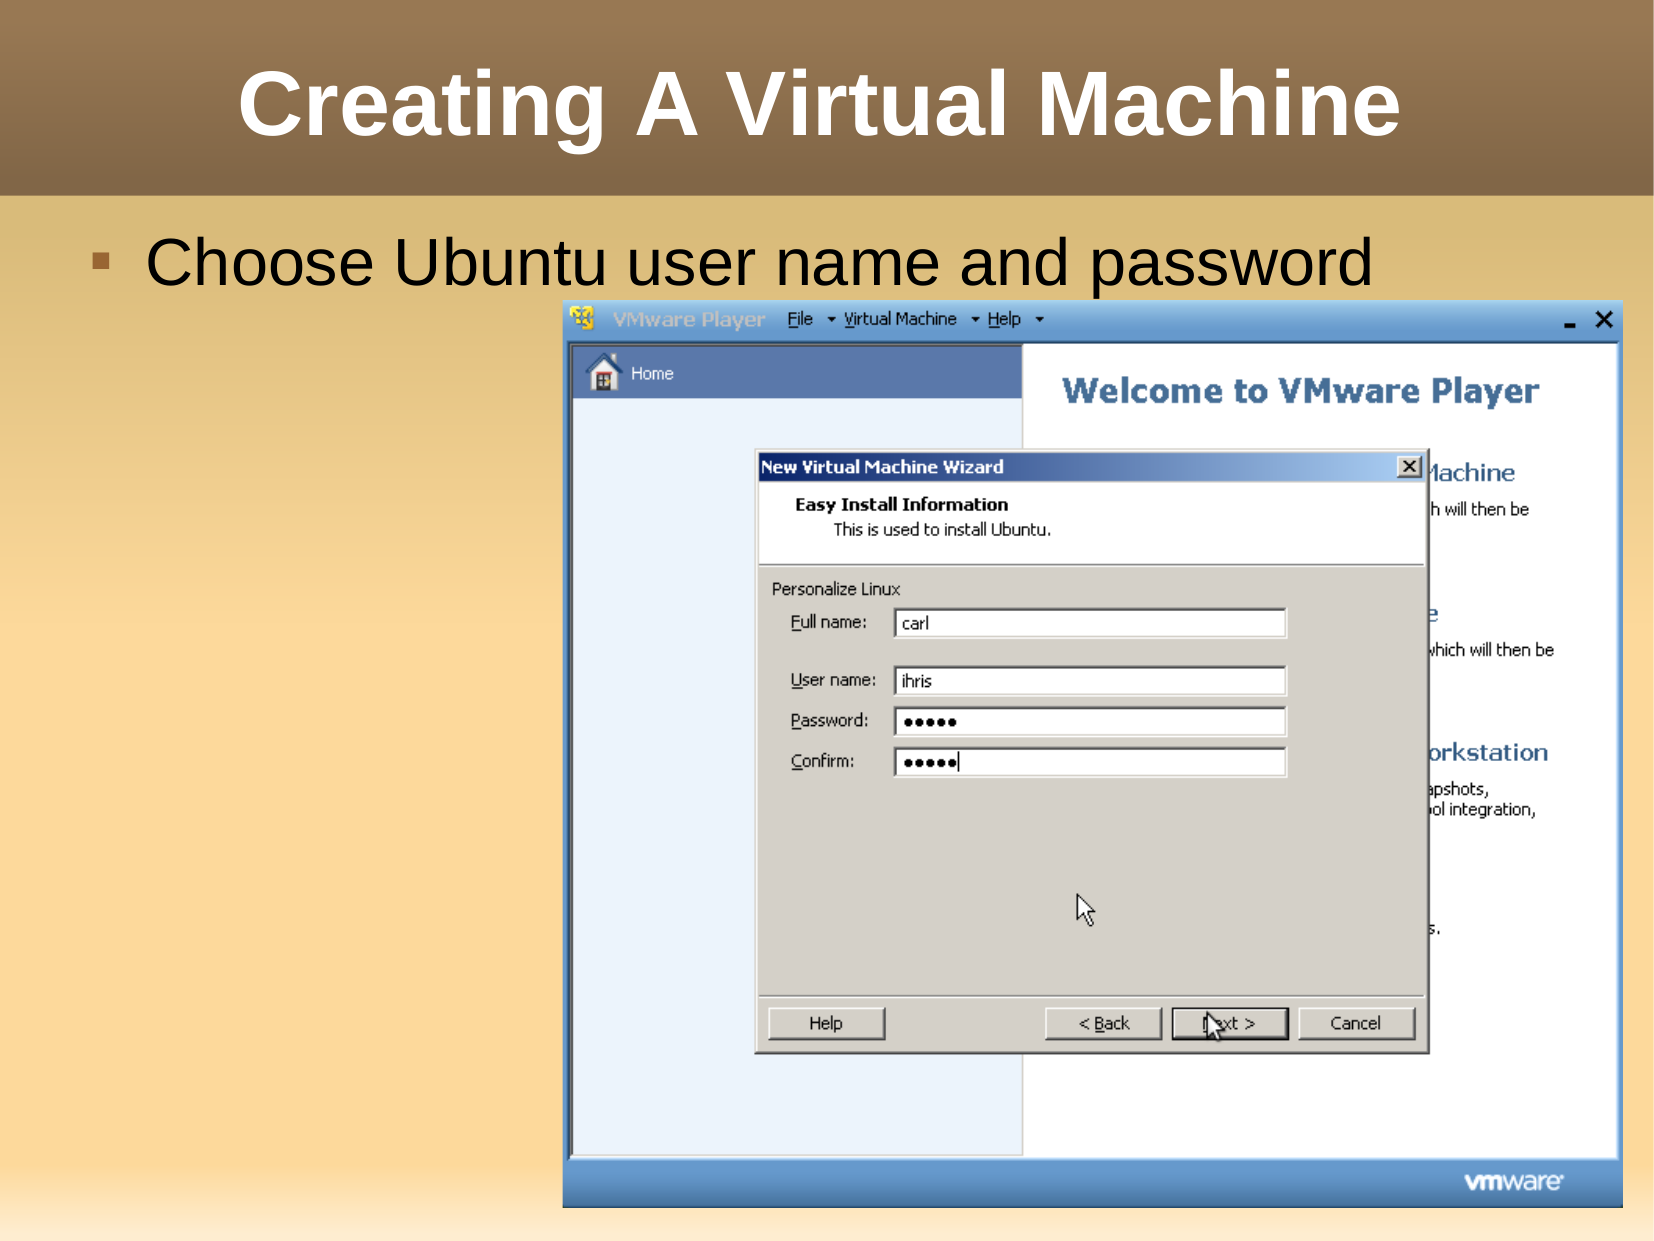

# Creating A Virtual Machine
Choose Ubuntu user name and password